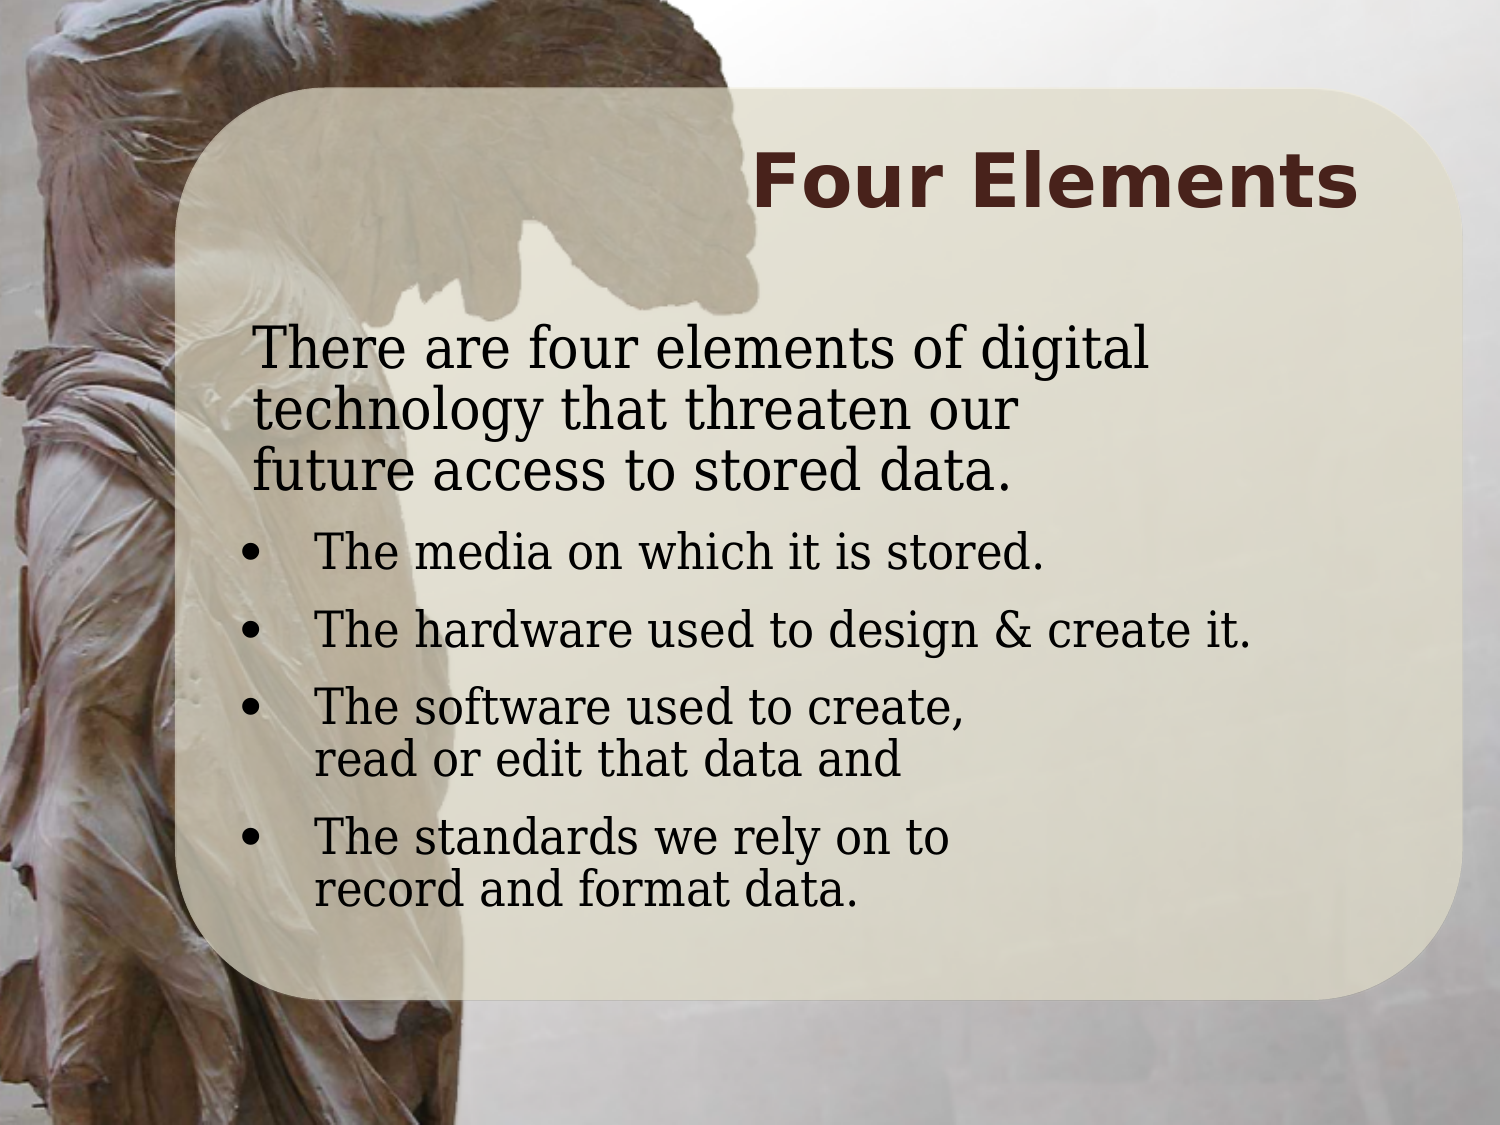

# Four Elements
	There are four elements of digital technology that threaten our
future access to stored data.
The media on which it is stored.
The hardware used to design & create it.
The software used to create,
read or edit that data and
The standards we rely on to
record and format data.